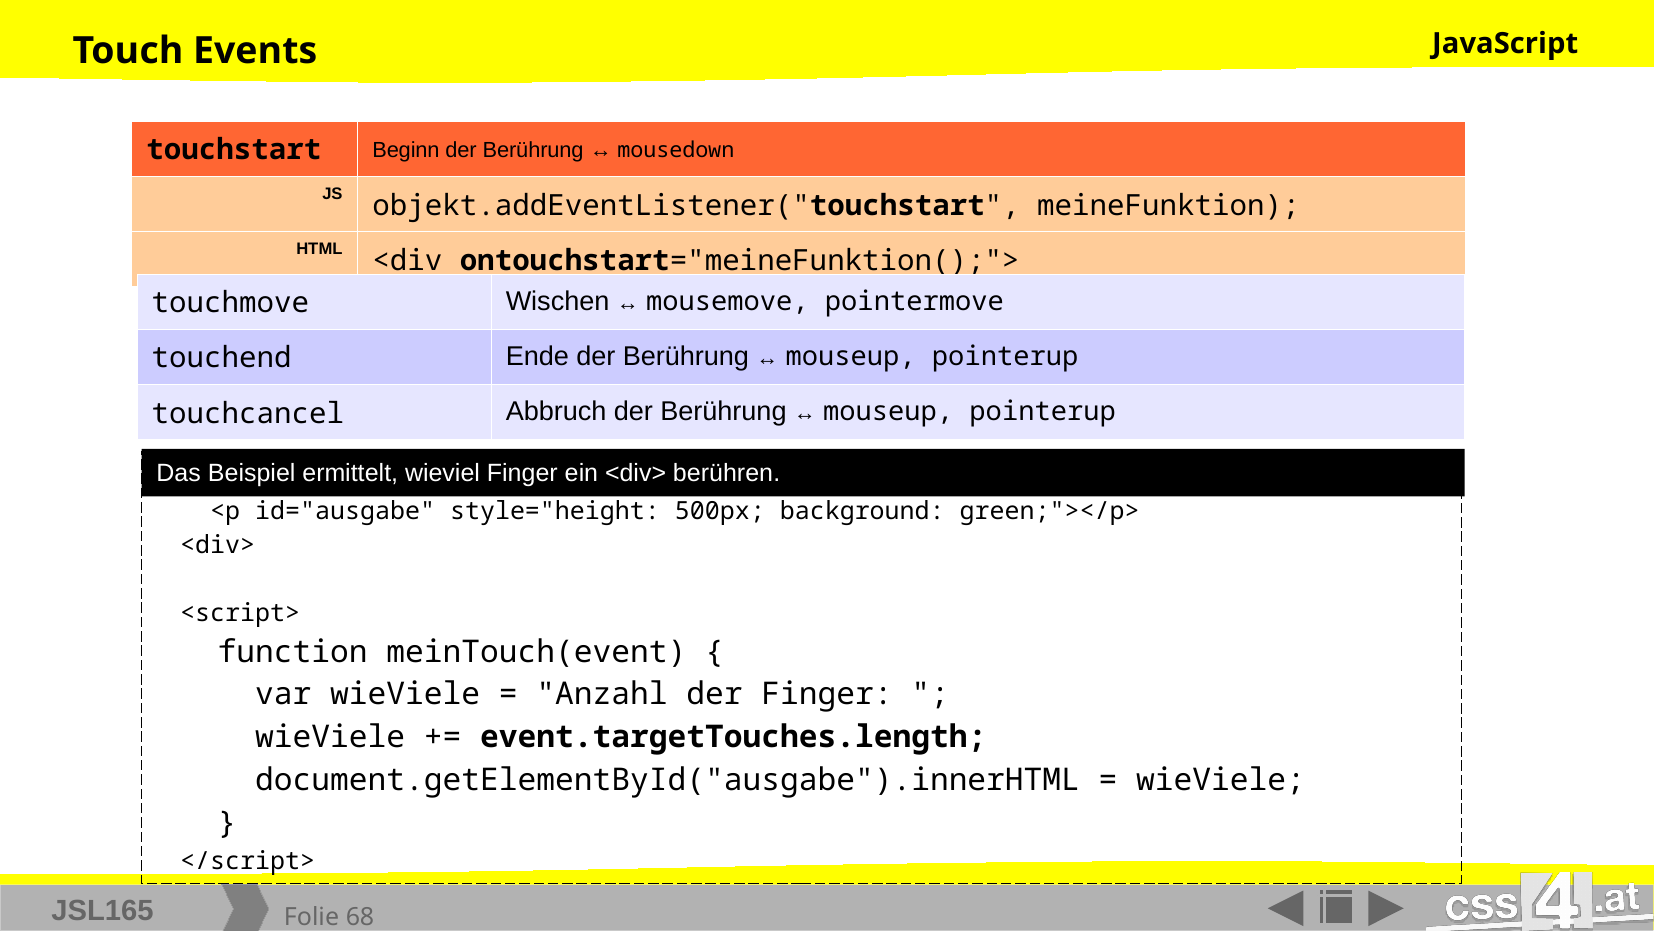

JavaScript
Touch Events
| touchstart | Beginn der Berührung ↔ mousedown |
| --- | --- |
| JS | objekt.addEventListener("touchstart", meineFunktion); |
| HTML | <div ontouchstart="meineFunktion();"> |
| touchmove | Wischen ↔ mousemove, pointermove |
| --- | --- |
| touchend | Ende der Berührung ↔ mouseup, pointerup |
| touchcancel | Abbruch der Berührung ↔ mouseup, pointerup |
Das Beispiel ermittelt, wieviel Finger ein <div> berühren.
<div ontouchstart="meinTouch(event);">
 <p id="ausgabe" style="height: 500px; background: green;"></p>
<div>
<script>
 function meinTouch(event) {
 var wieViele = "Anzahl der Finger: ";
 wieViele += event.targetTouches.length;
 document.getElementById("ausgabe").innerHTML = wieViele;
 }
</script>
JSL165
Folie